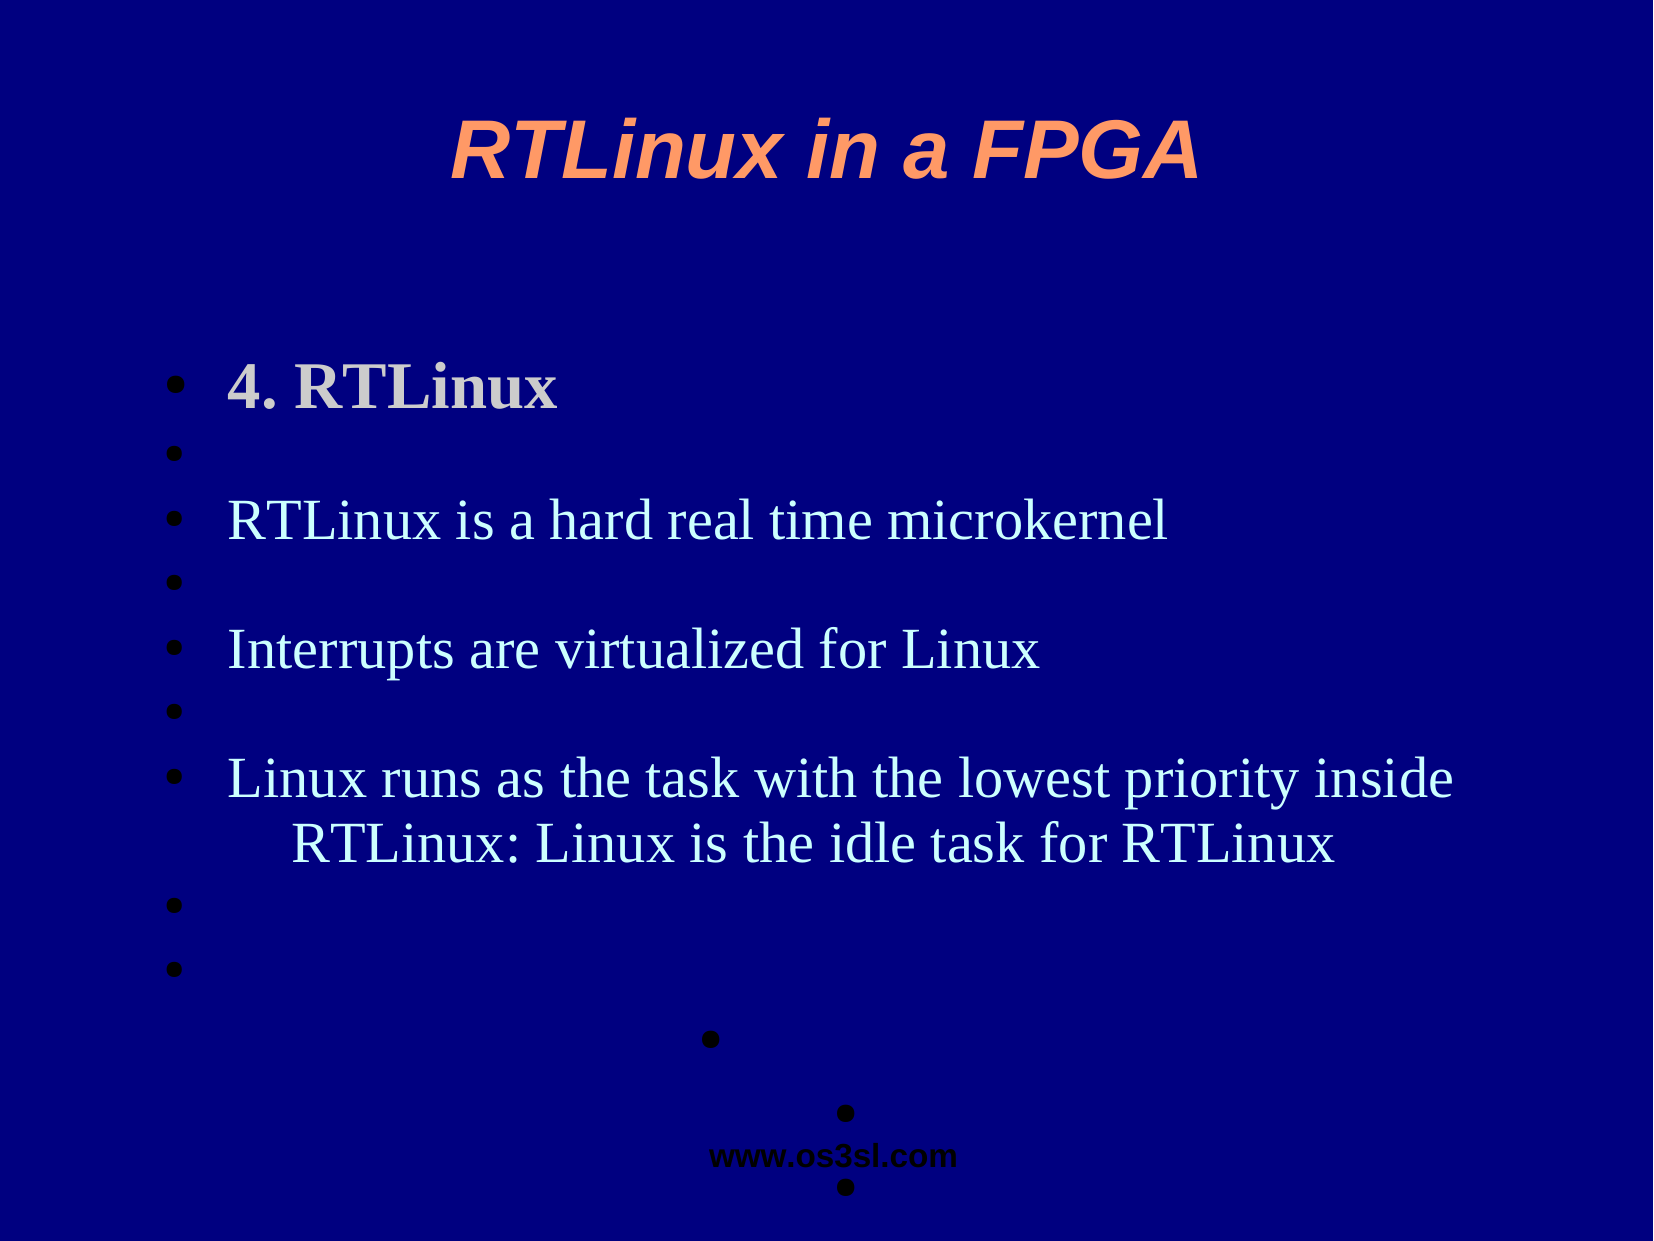

# RTLinux in a FPGA
4. RTLinux
RTLinux is a hard real time microkernel
Interrupts are virtualized for Linux
Linux runs as the task with the lowest priority inside RTLinux: Linux is the idle task for RTLinux
www.os3sl.com